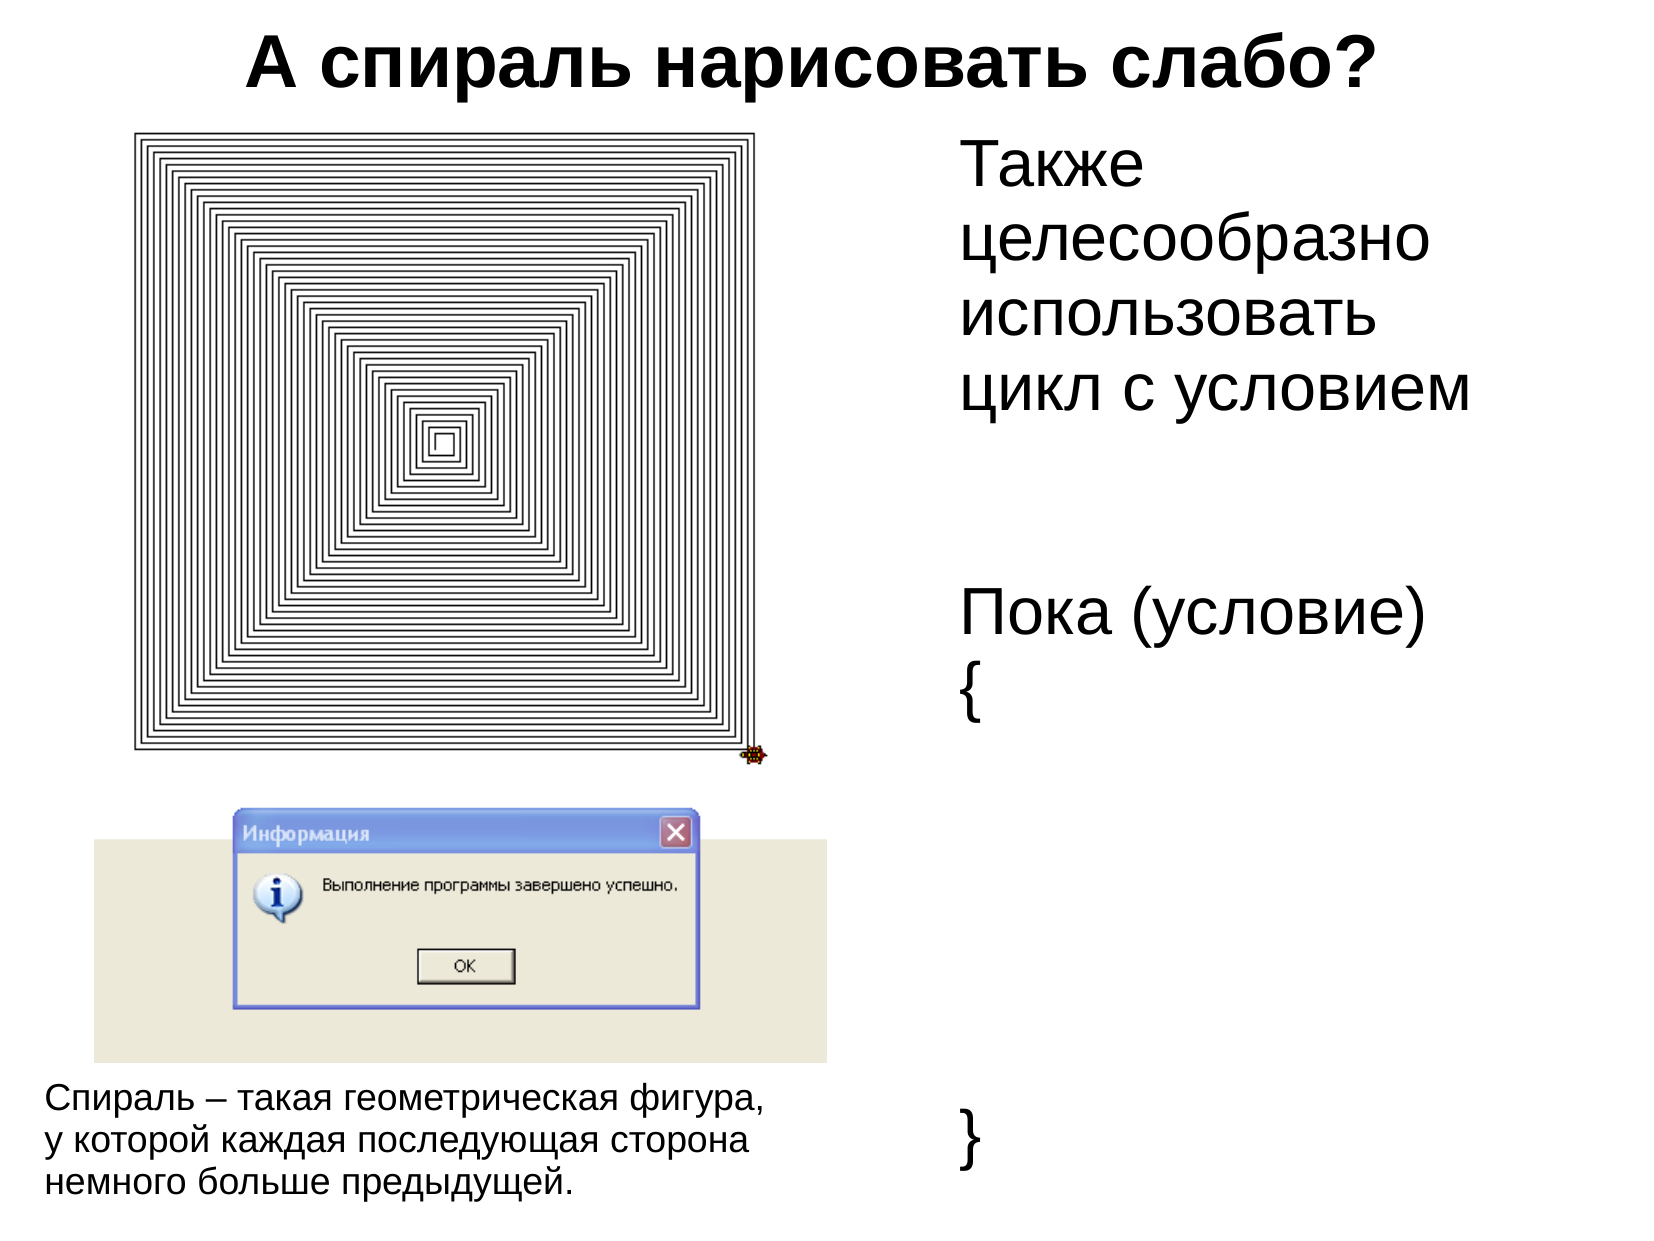

А спираль нарисовать слабо?
Также целесообразно
использовать
цикл с условием
Пока (условие)
{
}
Спираль – такая геометрическая фигура,
у которой каждая последующая сторона
немного больше предыдущей.